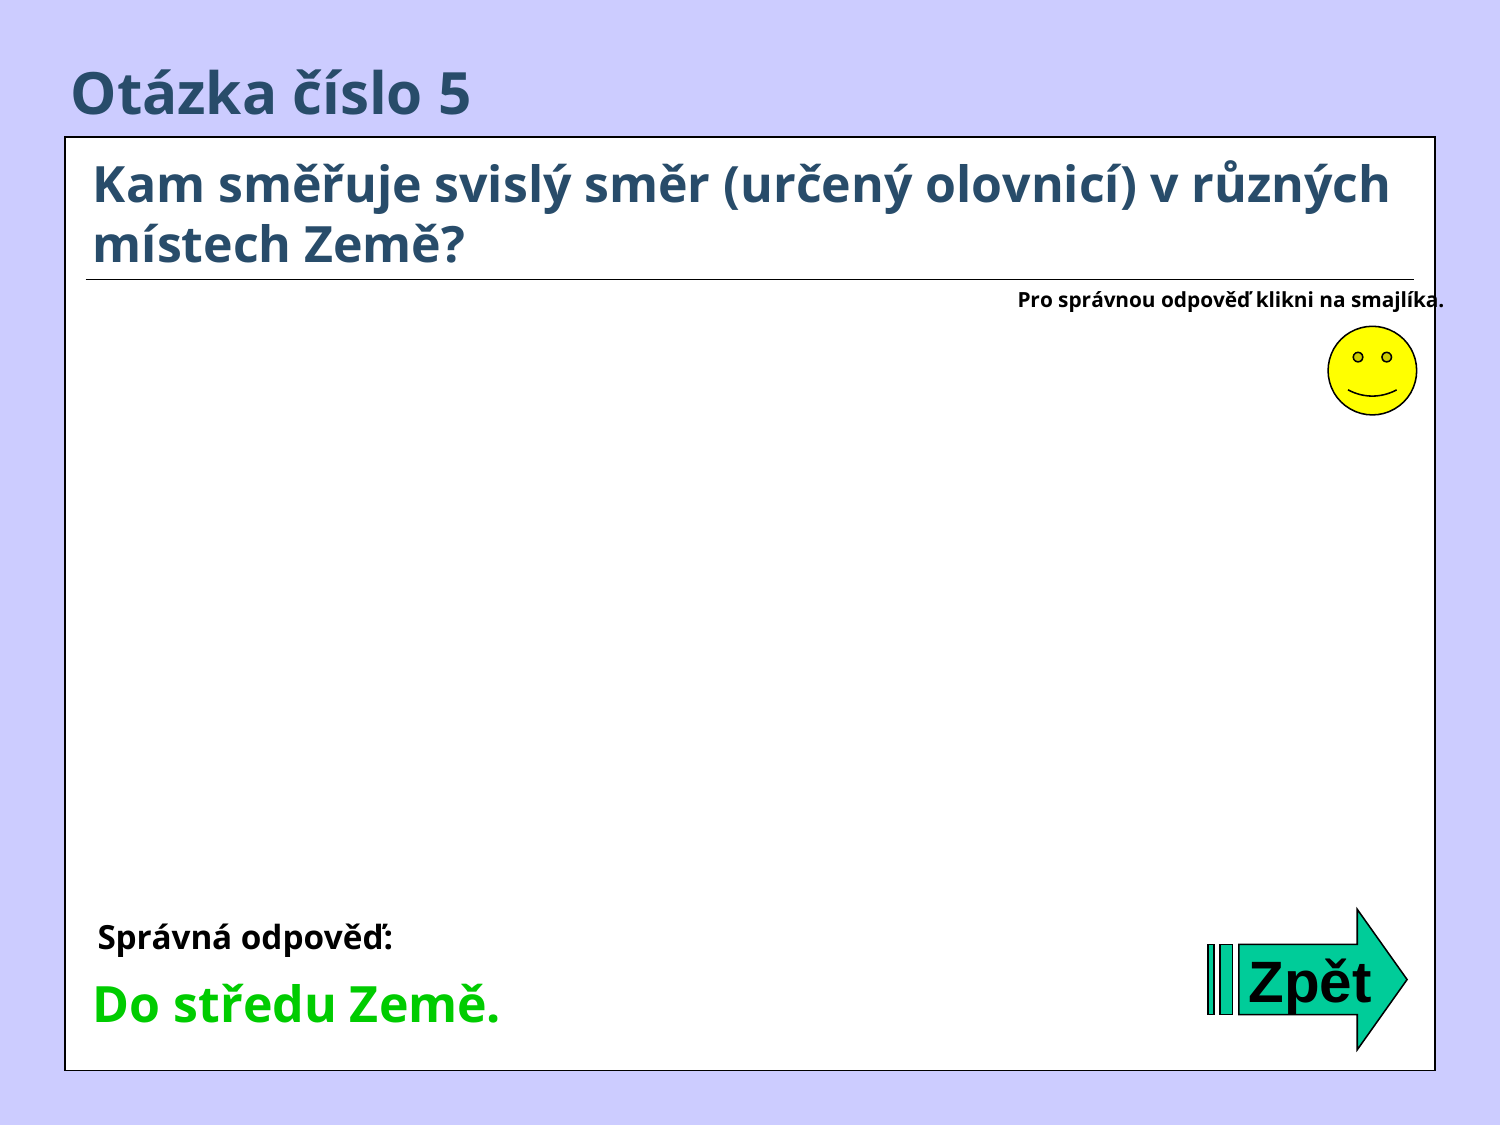

Otázka číslo 5
Kam směřuje svislý směr (určený olovnicí) v různých místech Země?
Pro správnou odpověď klikni na smajlíka.
Správná odpověď:
Zpět
Do středu Země.